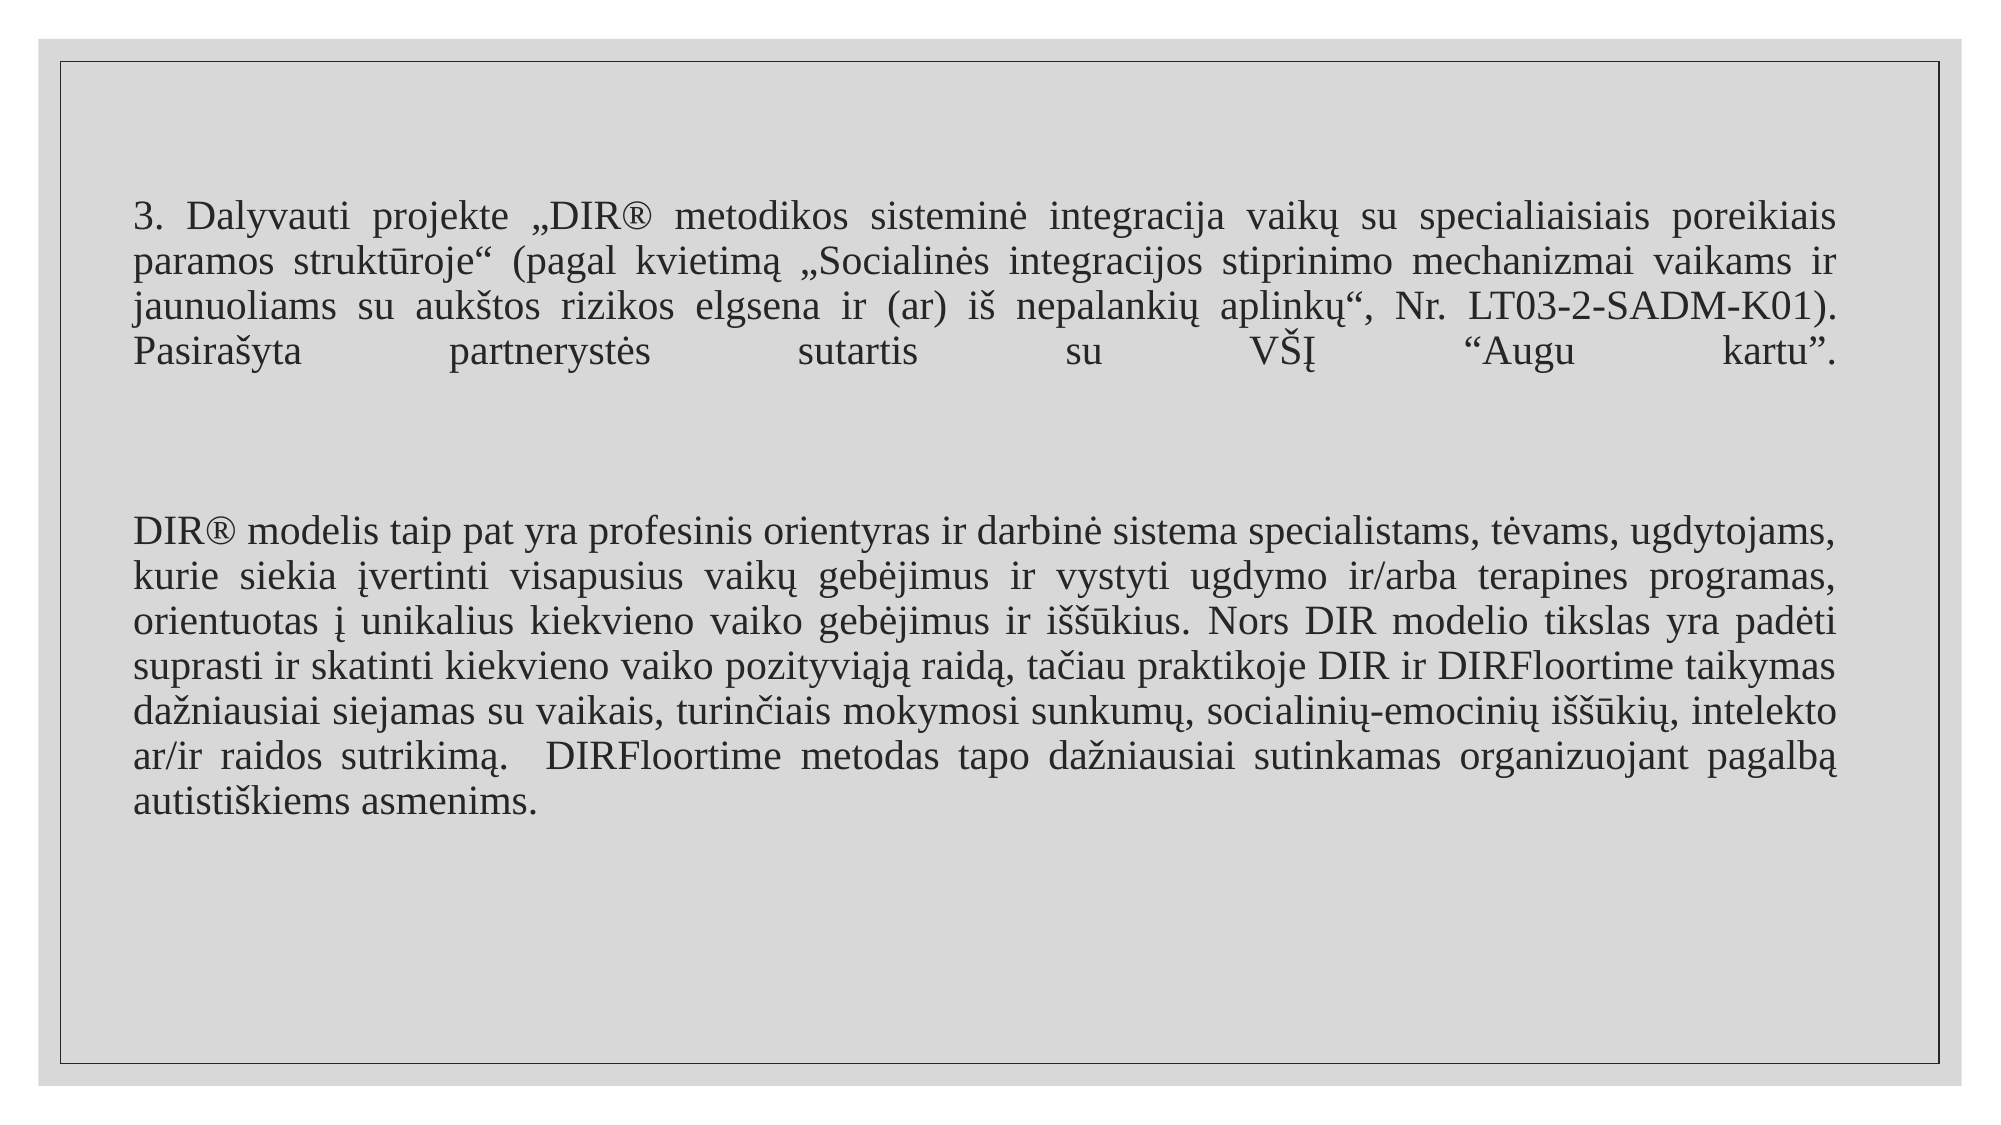

# 3. Dalyvauti projekte „DIR® metodikos sisteminė integracija vaikų su specialiaisiais poreikiais paramos struktūroje“ (pagal kvietimą „Socialinės integracijos stiprinimo mechanizmai vaikams ir jaunuoliams su aukštos rizikos elgsena ir (ar) iš nepalankių aplinkų“, Nr. LT03-2-SADM-K01). Pasirašyta partnerystės sutartis su VŠĮ “Augu kartu”. DIR® modelis taip pat yra profesinis orientyras ir darbinė sistema specialistams, tėvams, ugdytojams, kurie siekia įvertinti visapusius vaikų gebėjimus ir vystyti ugdymo ir/arba terapines programas, orientuotas į unikalius kiekvieno vaiko gebėjimus ir iššūkius. Nors DIR modelio tikslas yra padėti suprasti ir skatinti kiekvieno vaiko pozityviąją raidą, tačiau praktikoje DIR ir DIRFloortime taikymas dažniausiai siejamas su vaikais, turinčiais mokymosi sunkumų, socialinių-emocinių iššūkių, intelekto ar/ir raidos sutrikimą. DIRFloortime metodas tapo dažniausiai sutinkamas organizuojant pagalbą autistiškiems asmenims.